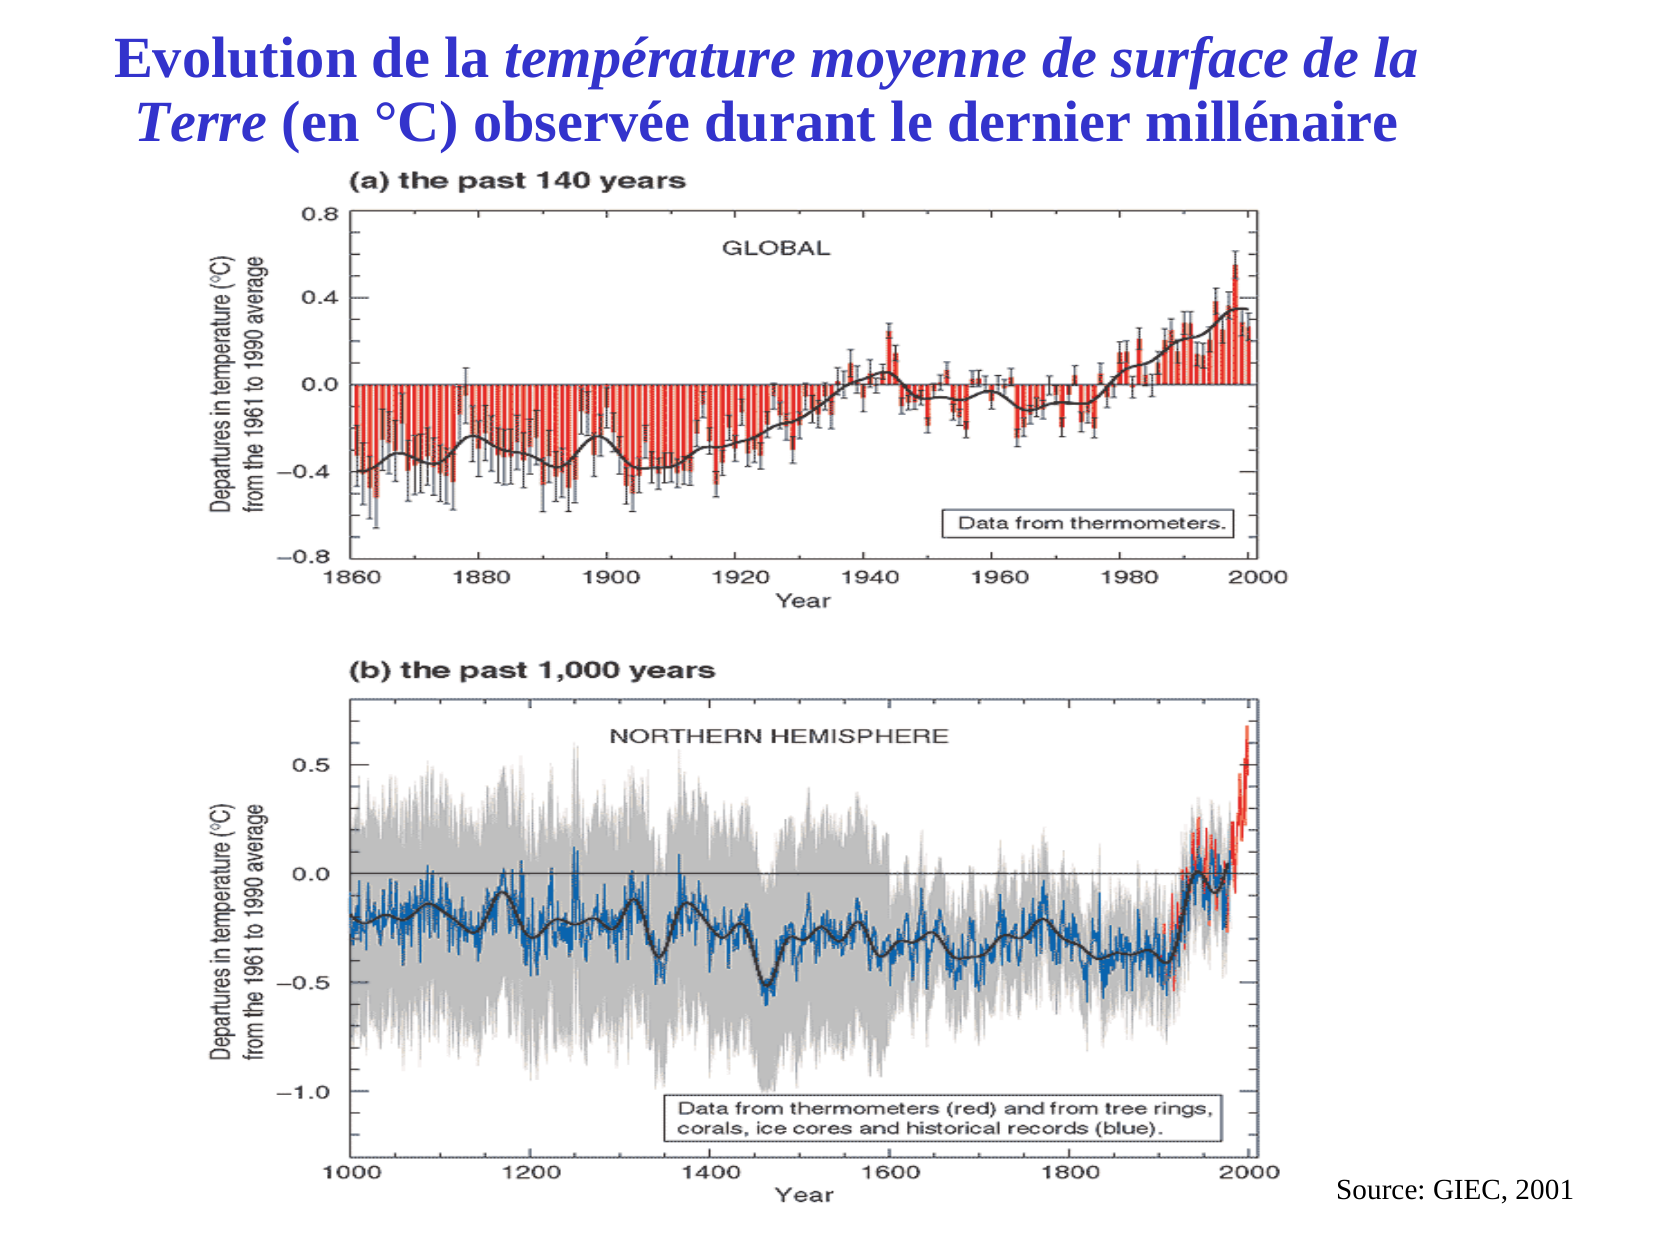

Evolution de la température moyenne de surface de la Terre (en °C) observée durant le dernier millénaire
(en °C/décade)
Source: GIEC, 2001